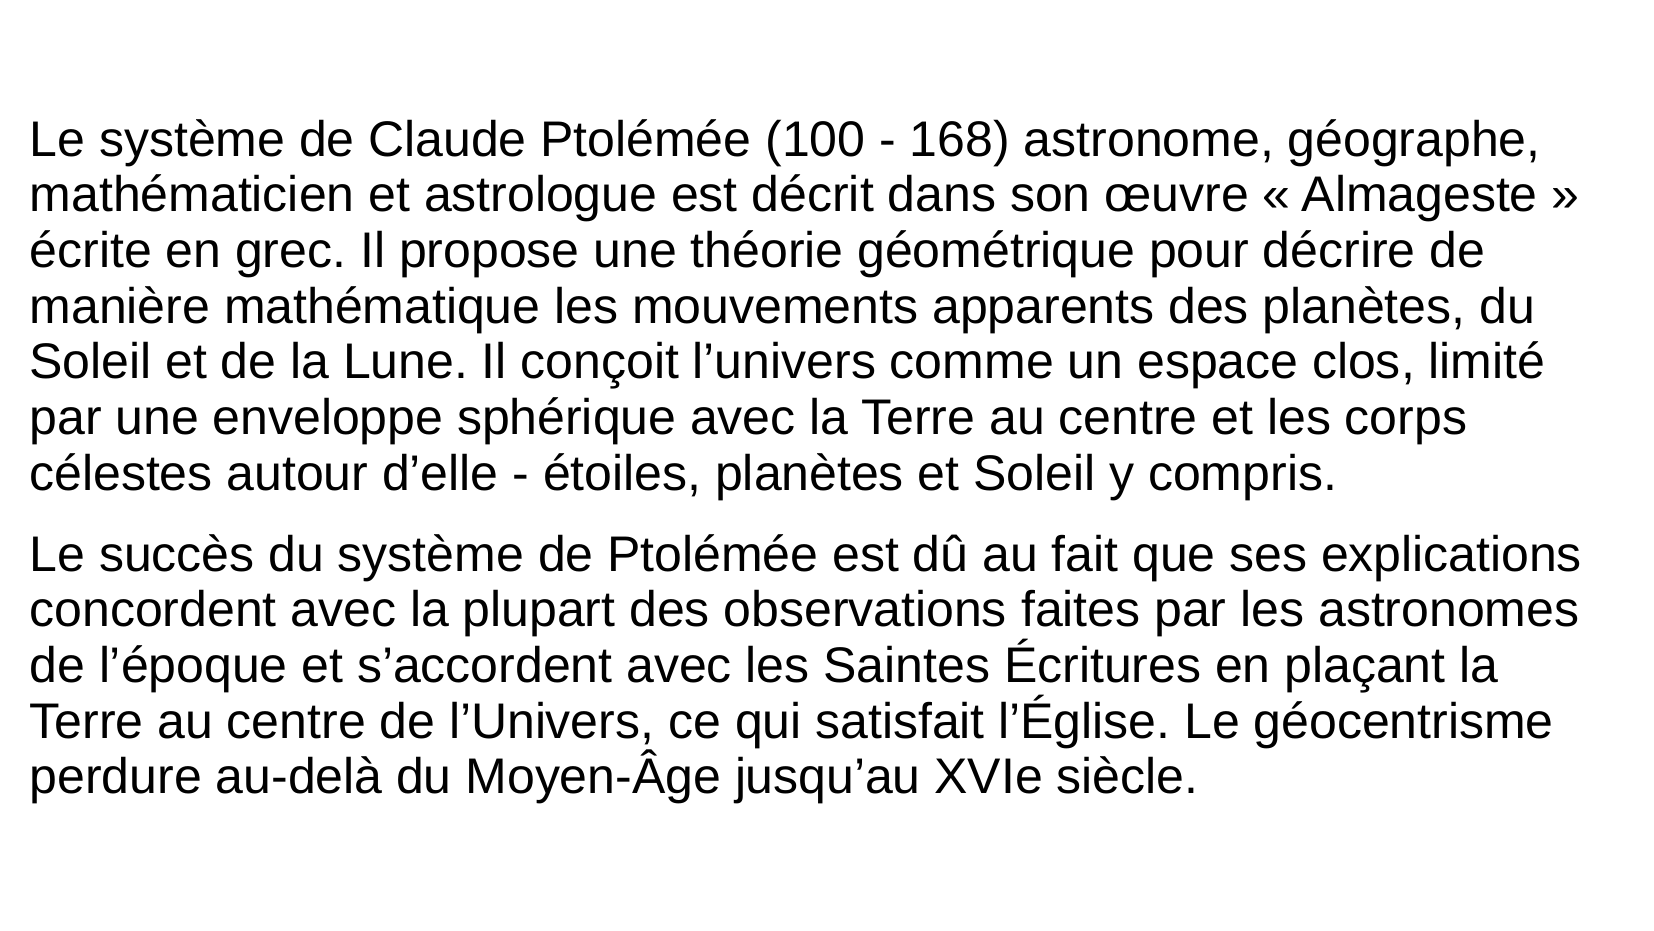

# Le système de Claude Ptolémée (100 - 168) astronome, géographe, mathématicien et astrologue est décrit dans son œuvre « Almageste » écrite en grec. Il propose une théorie géométrique pour décrire de manière mathématique les mouvements apparents des planètes, du Soleil et de la Lune. Il conçoit l’univers comme un espace clos, limité par une enveloppe sphérique avec la Terre au centre et les corps célestes autour d’elle - étoiles, planètes et Soleil y compris.
Le succès du système de Ptolémée est dû au fait que ses explications concordent avec la plupart des observations faites par les astronomes de l’époque et s’accordent avec les Saintes Écritures en plaçant la Terre au centre de l’Univers, ce qui satisfait l’Église. Le géocentrisme perdure au-delà du Moyen-Âge jusqu’au XVIe siècle.